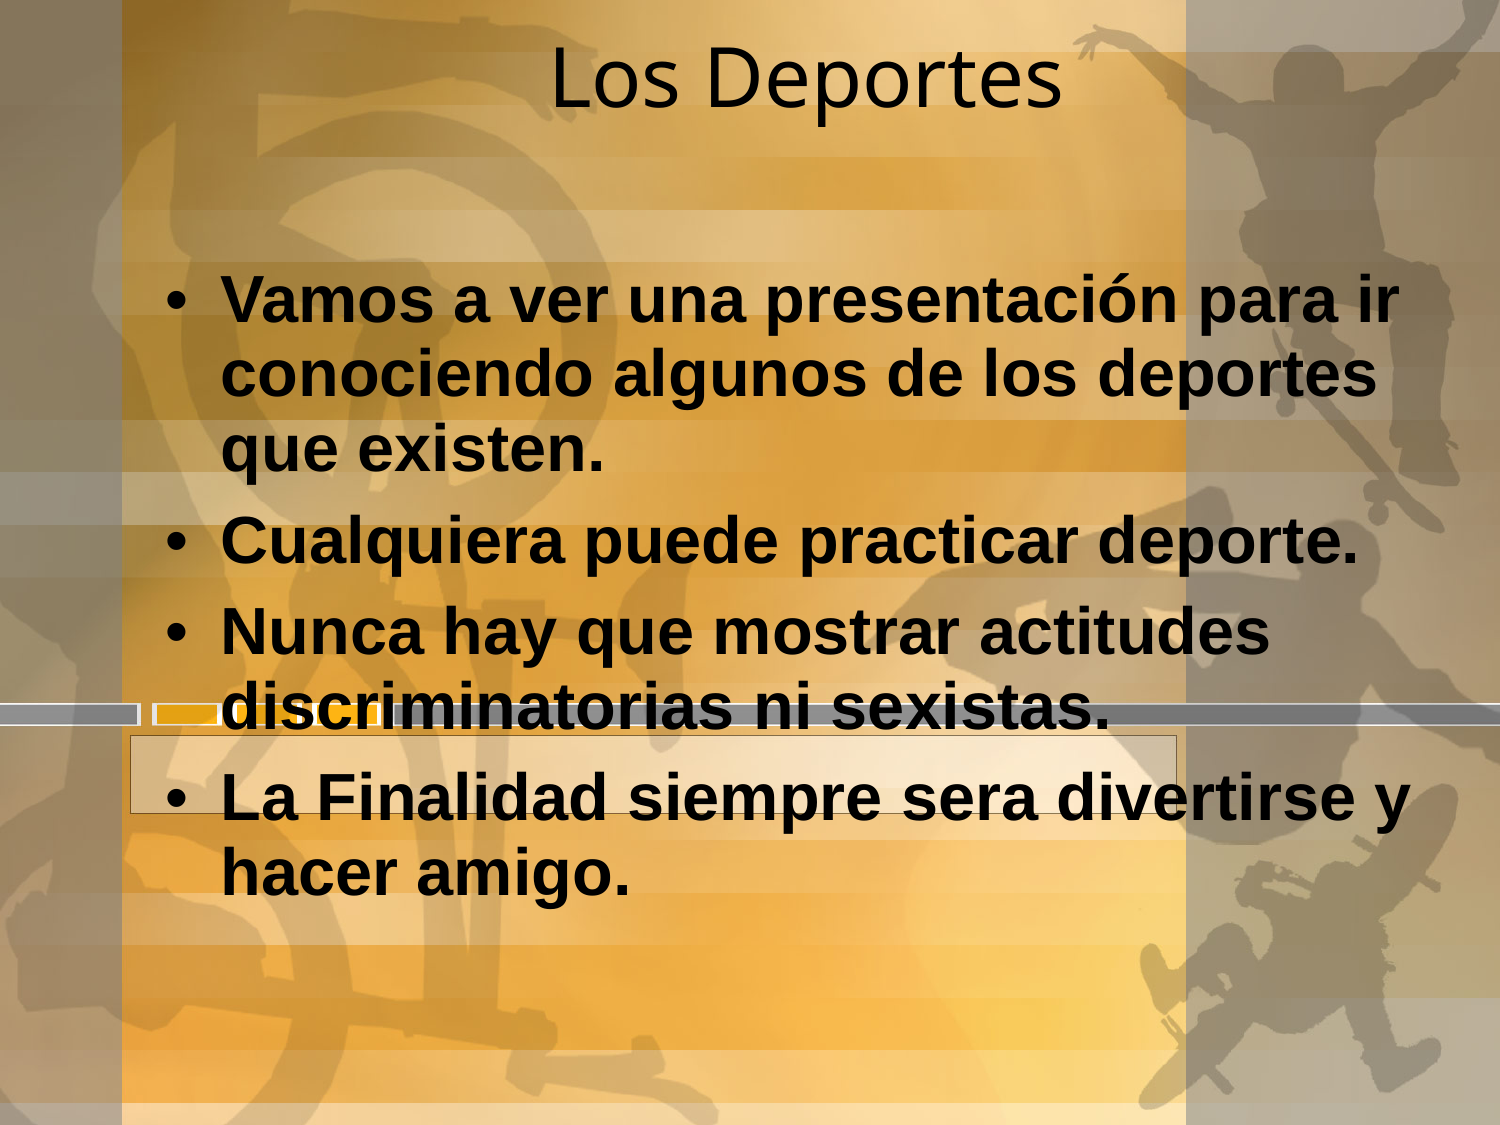

# Los Deportes
Vamos a ver una presentación para ir conociendo algunos de los deportes que existen.
Cualquiera puede practicar deporte.
Nunca hay que mostrar actitudes discriminatorias ni sexistas.
La Finalidad siempre sera divertirse y hacer amigo.